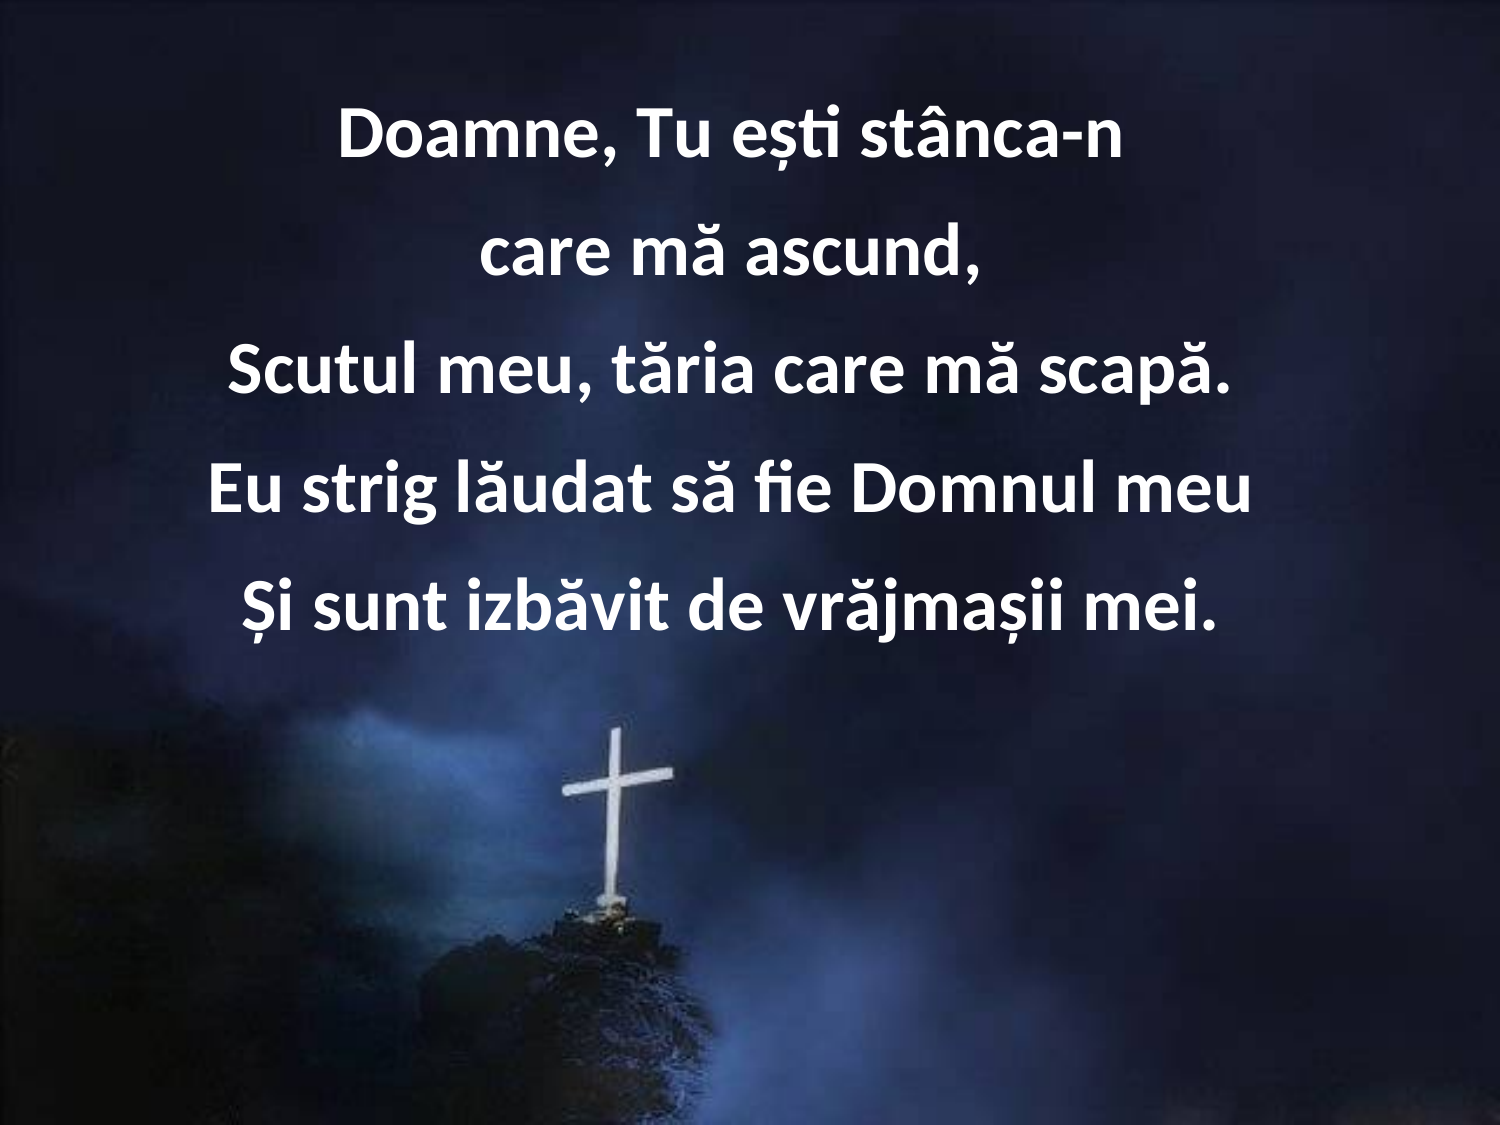

# Doamne, Tu eşti stânca-n
care mă ascund,
Scutul meu, tăria care mă scapă.
Eu strig lăudat să fie Domnul meu
Şi sunt izbăvit de vrăjmaşii mei.